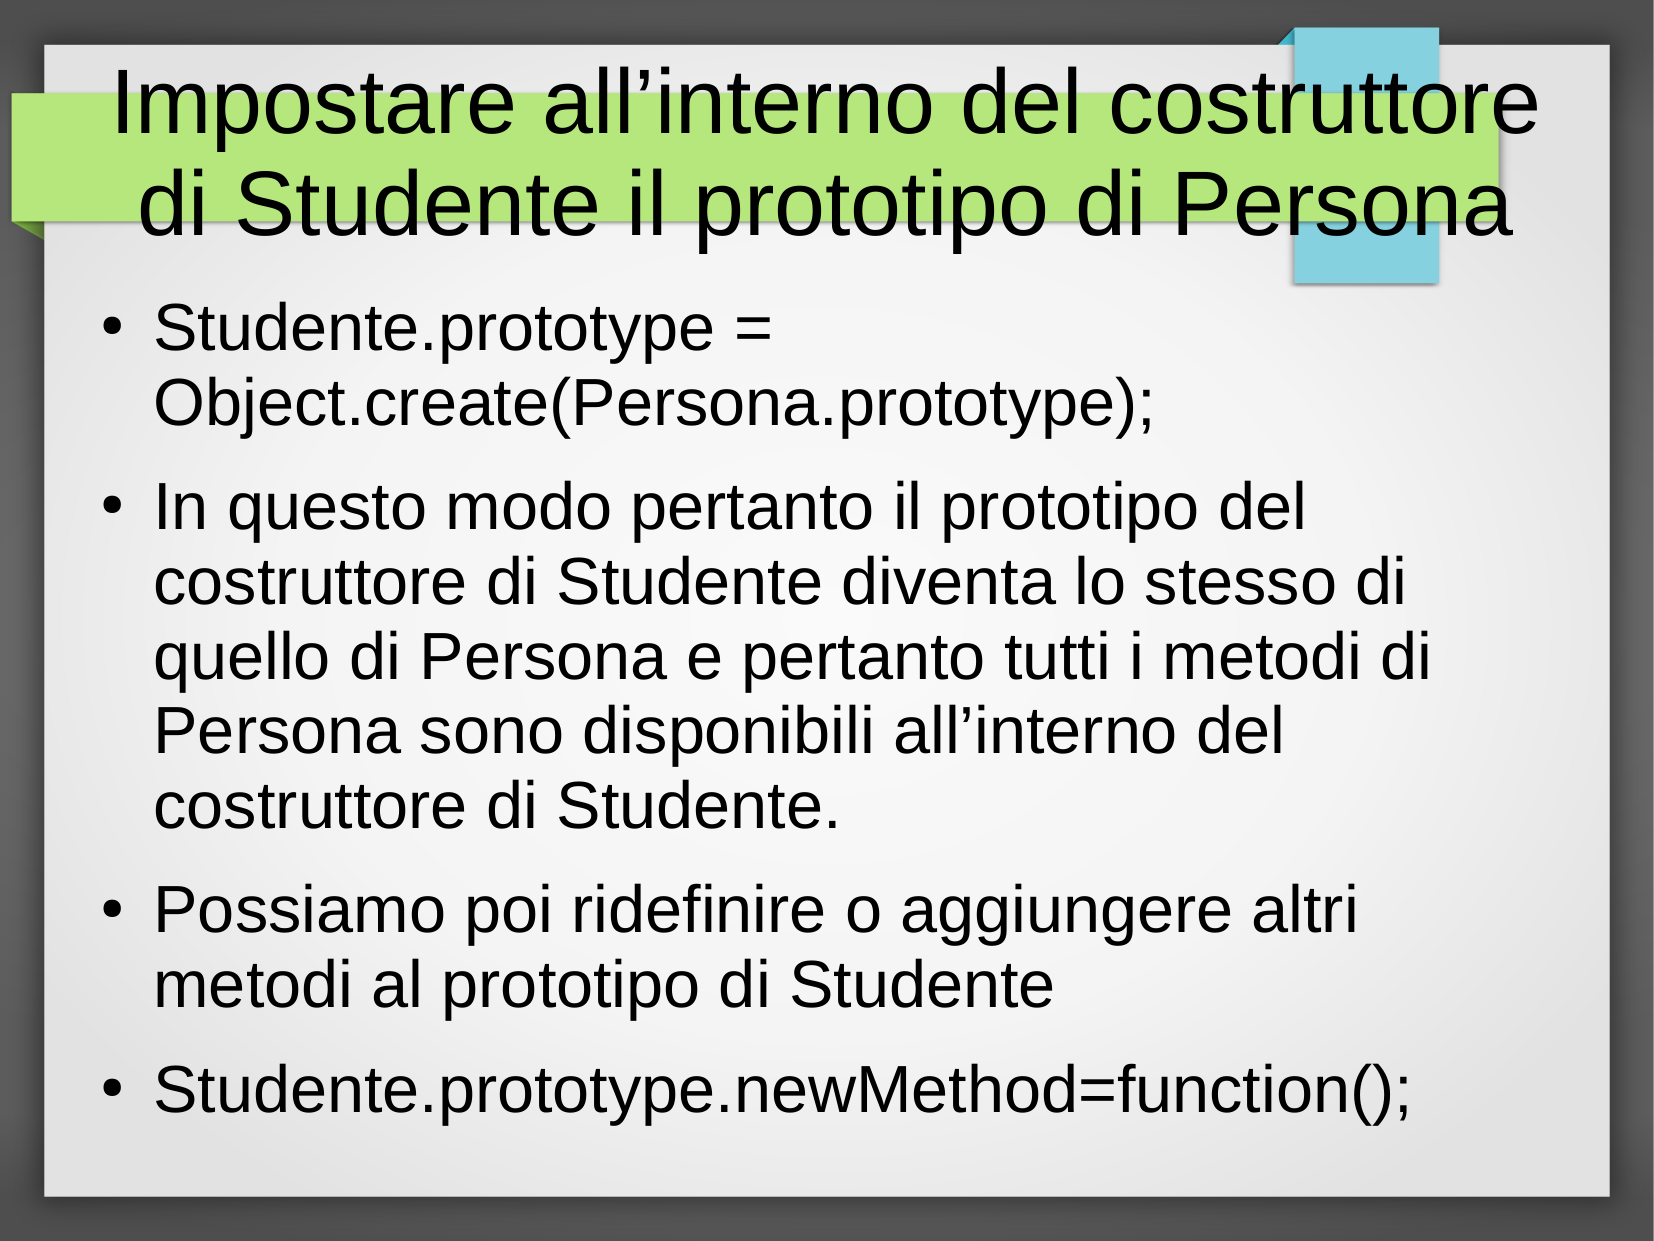

# Impostare all’interno del costruttore di Studente il prototipo di Persona
Studente.prototype = Object.create(Persona.prototype);
In questo modo pertanto il prototipo del costruttore di Studente diventa lo stesso di quello di Persona e pertanto tutti i metodi di Persona sono disponibili all’interno del costruttore di Studente.
Possiamo poi ridefinire o aggiungere altri metodi al prototipo di Studente
Studente.prototype.newMethod=function();